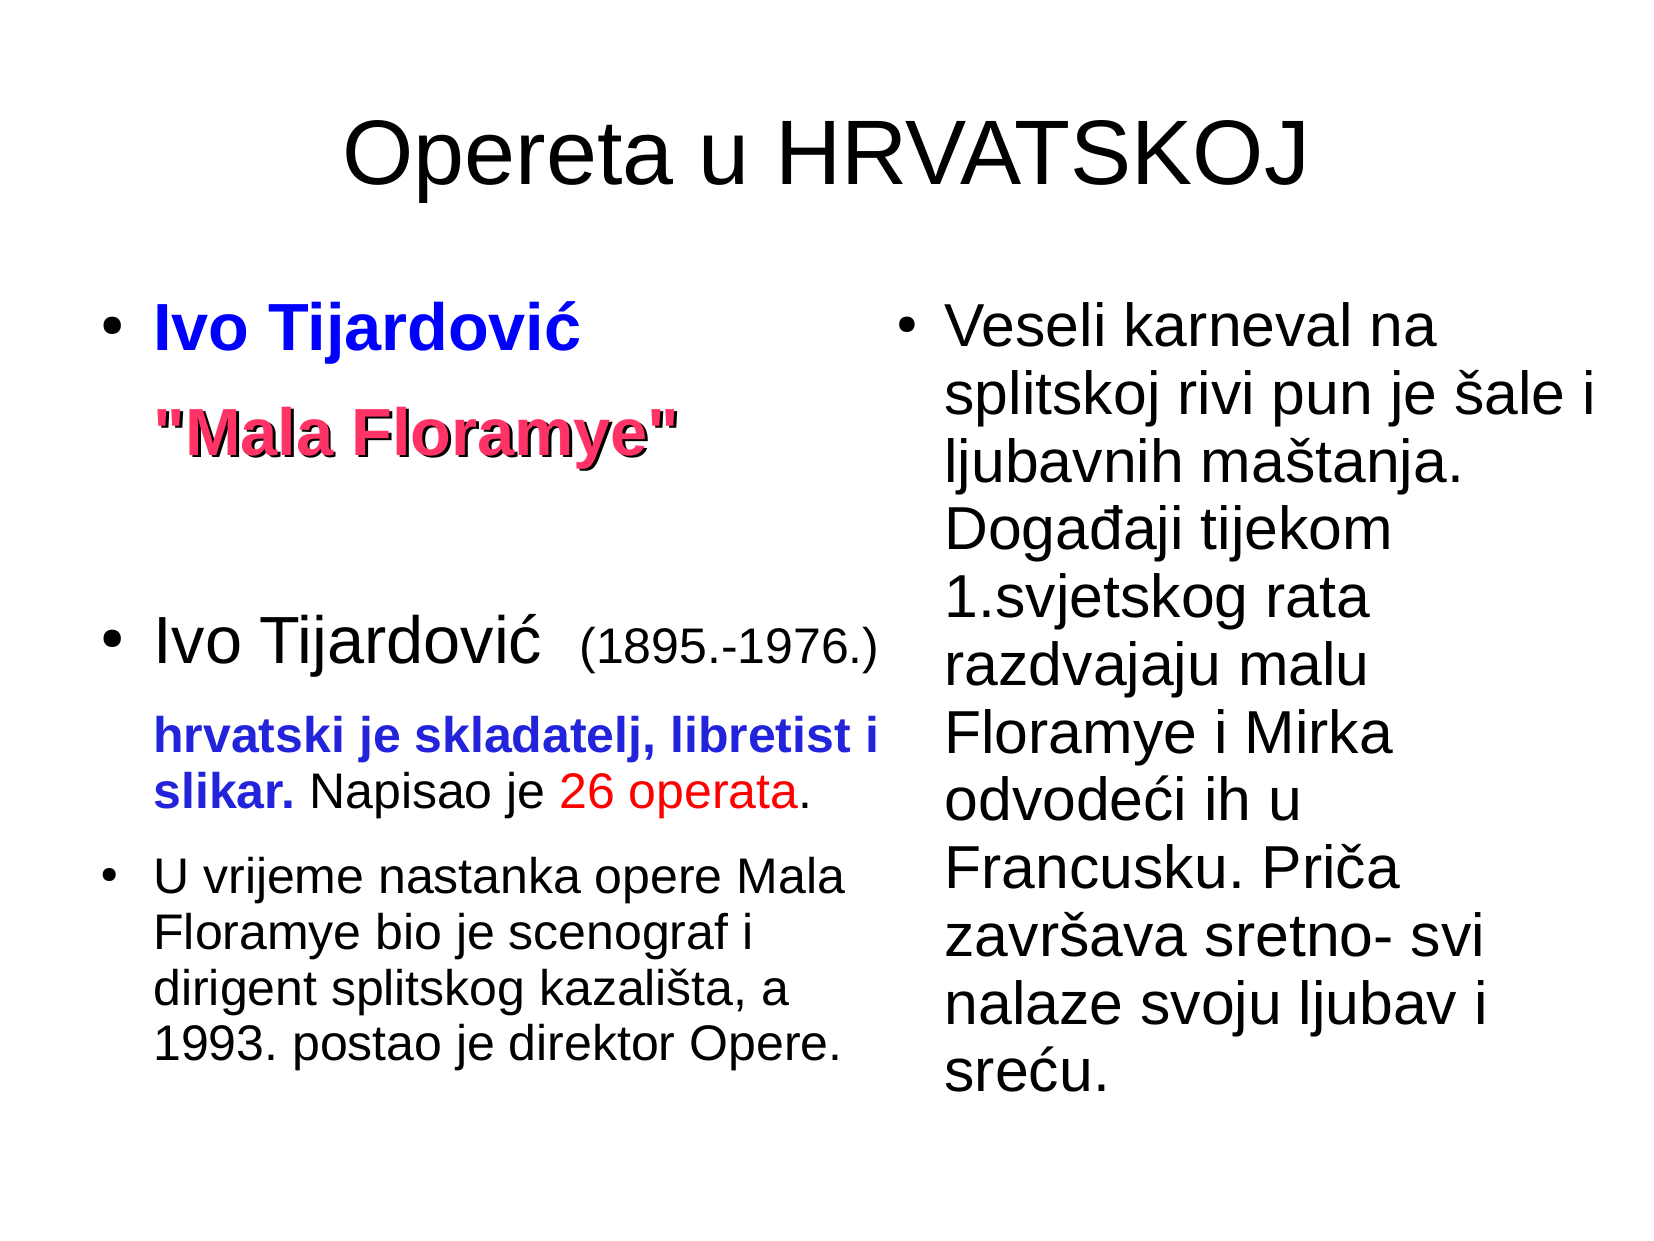

# Opereta u HRVATSKOJ
Ivo Tijardović
"Mala Floramye"
Ivo Tijardović (1895.-1976.)
hrvatski je skladatelj, libretist i slikar. Napisao je 26 operata.
U vrijeme nastanka opere Mala Floramye bio je scenograf i dirigent splitskog kazališta, a 1993. postao je direktor Opere.
Veseli karneval na splitskoj rivi pun je šale i ljubavnih maštanja. Događaji tijekom 1.svjetskog rata razdvajaju malu Floramye i Mirka odvodeći ih u Francusku. Priča završava sretno- svi nalaze svoju ljubav i sreću.